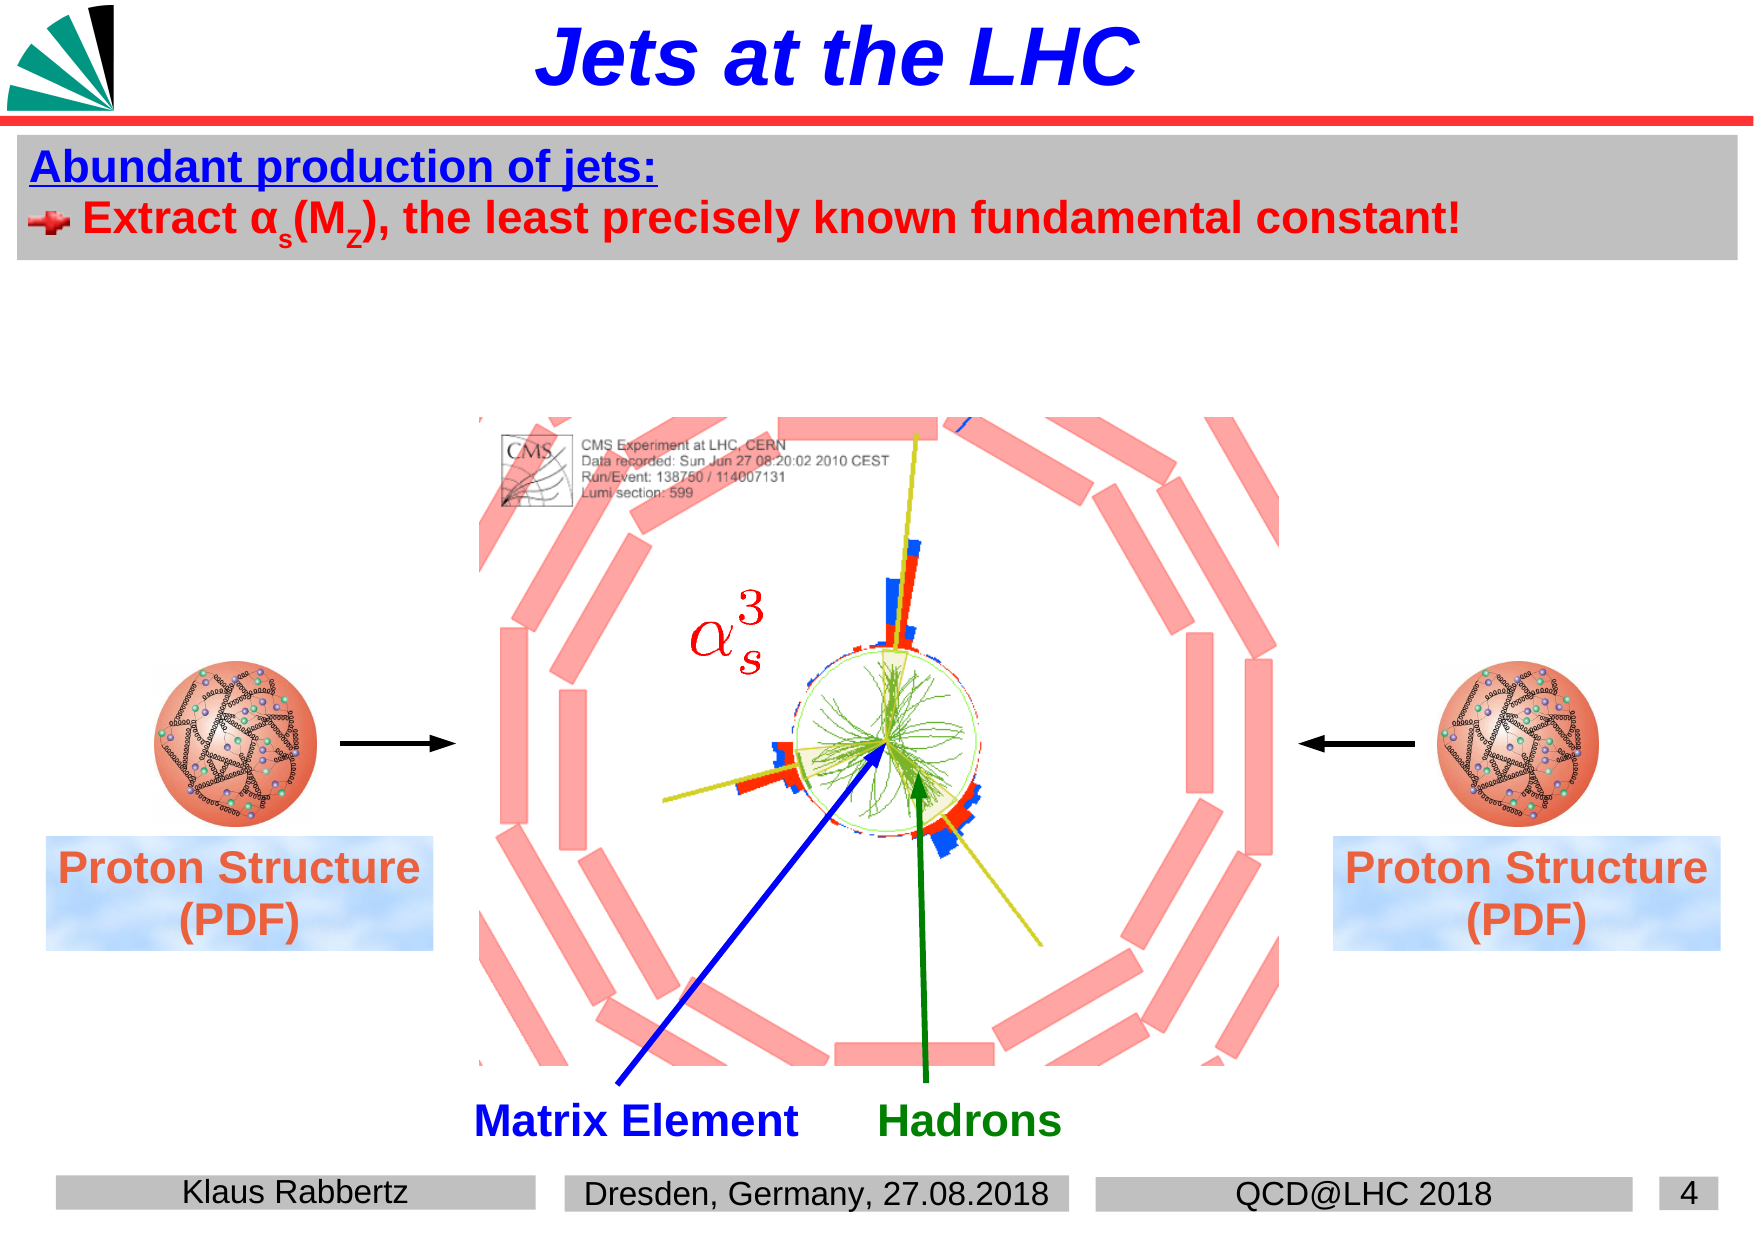

# Jets at the LHC
Abundant production of jets:
 Extract αs(MZ), the least precisely known fundamental constant!
Proton Structure
(PDF)
Proton Structure
(PDF)
Matrix Element
Hadrons